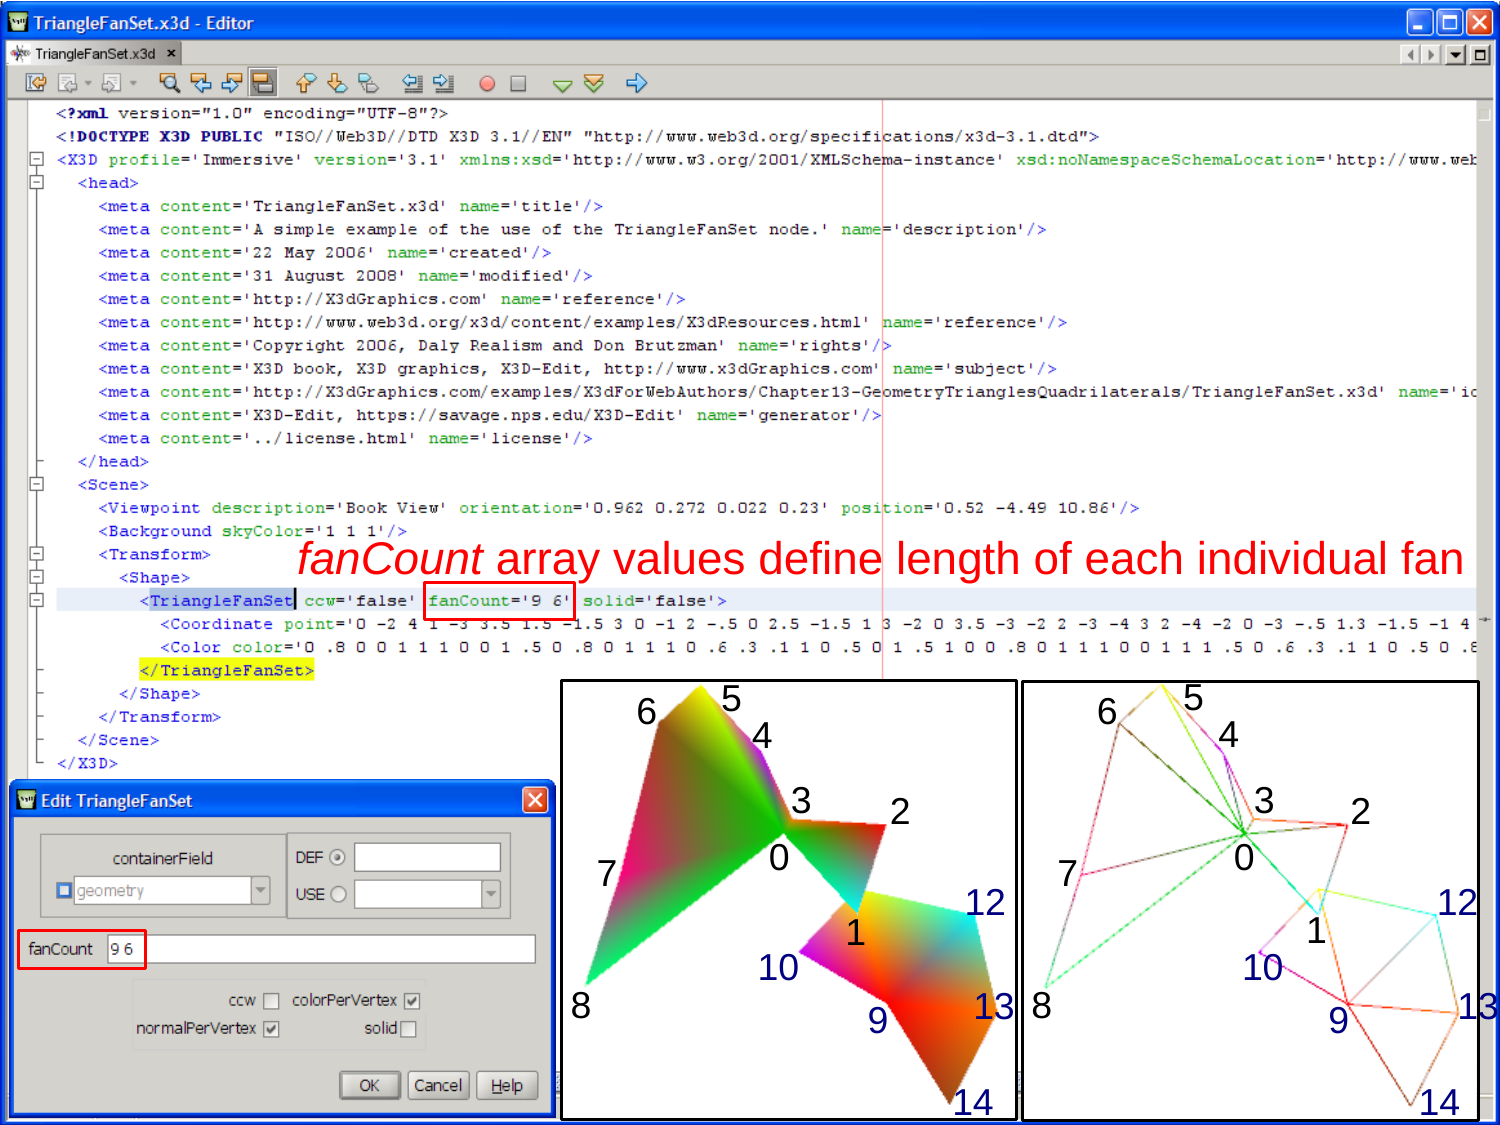

# TriangleFanSet node X3D-Edit
fanCount array values define length of each individual fan
5
6
4
3
2
0
7
12
1
10
8
13
9
14
5
6
4
3
2
0
7
12
1
10
8
13
9
14